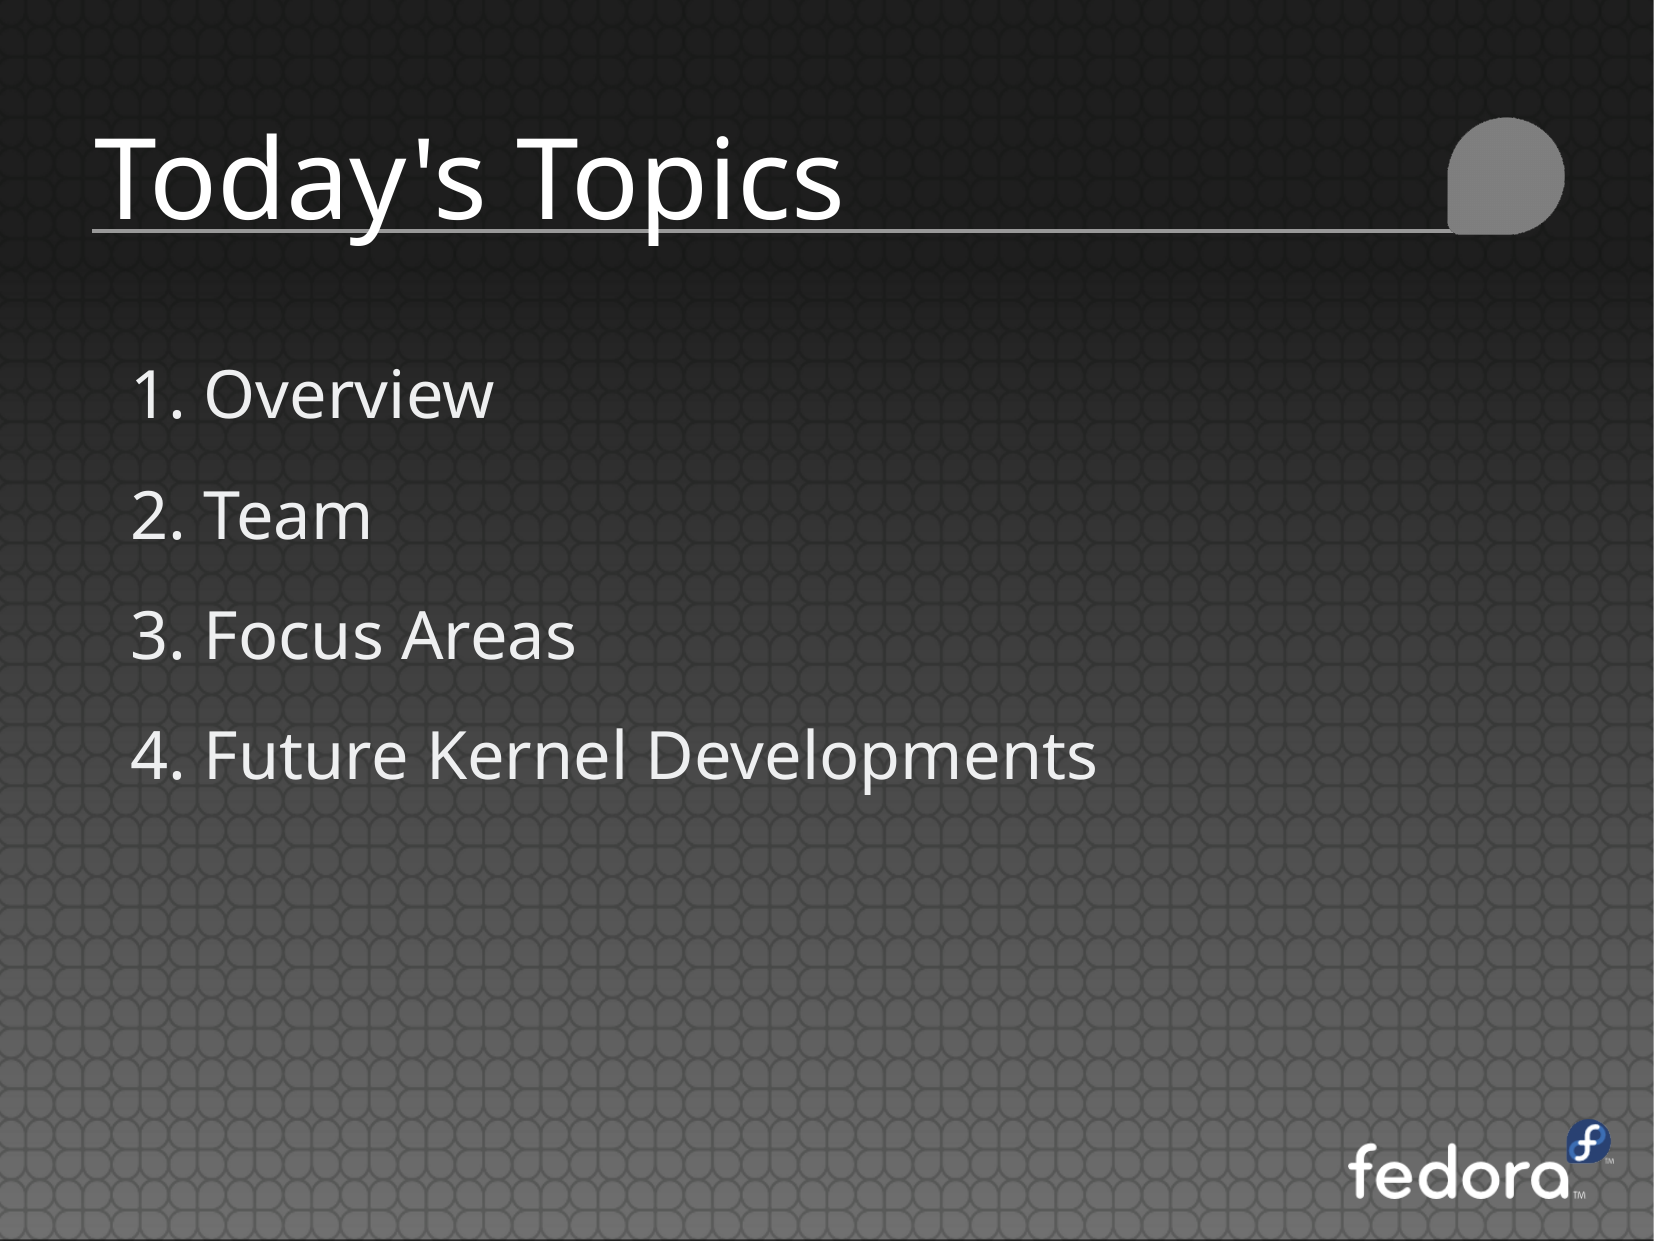

# Today's Topics
 Overview
 Team
 Focus Areas
 Future Kernel Developments